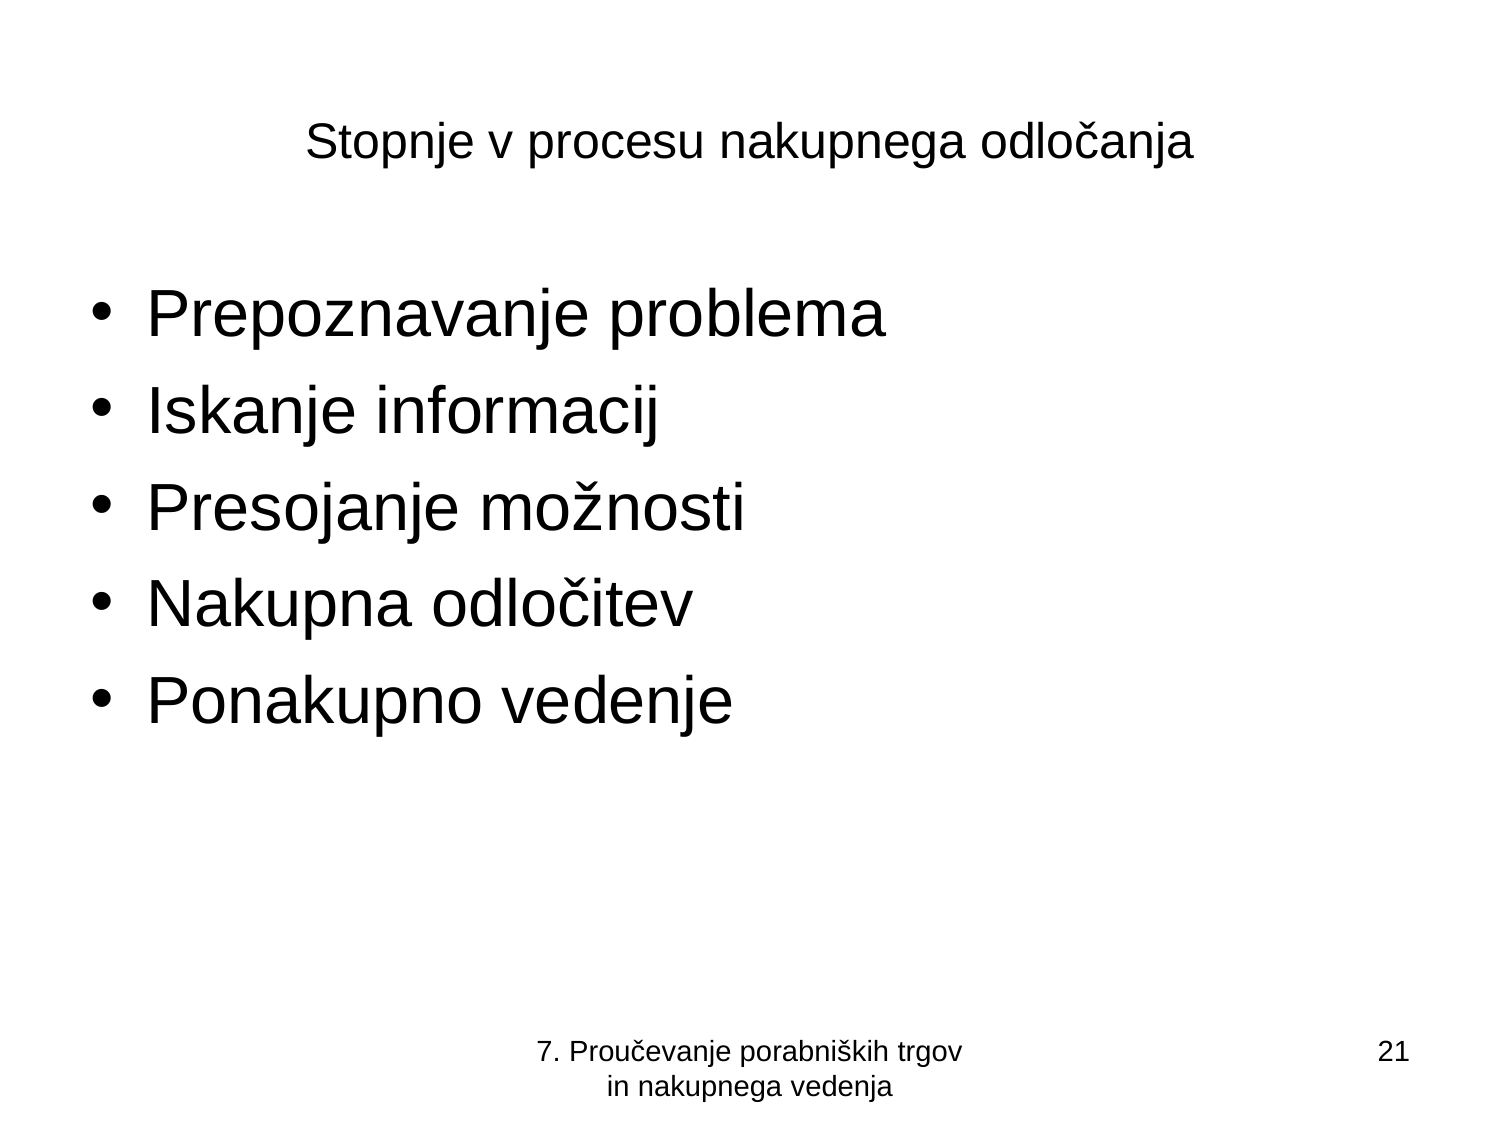

# Stopnje v procesu nakupnega odločanja
Prepoznavanje problema
Iskanje informacij
Presojanje možnosti
Nakupna odločitev
Ponakupno vedenje
7. Proučevanje porabniških trgov in nakupnega vedenja